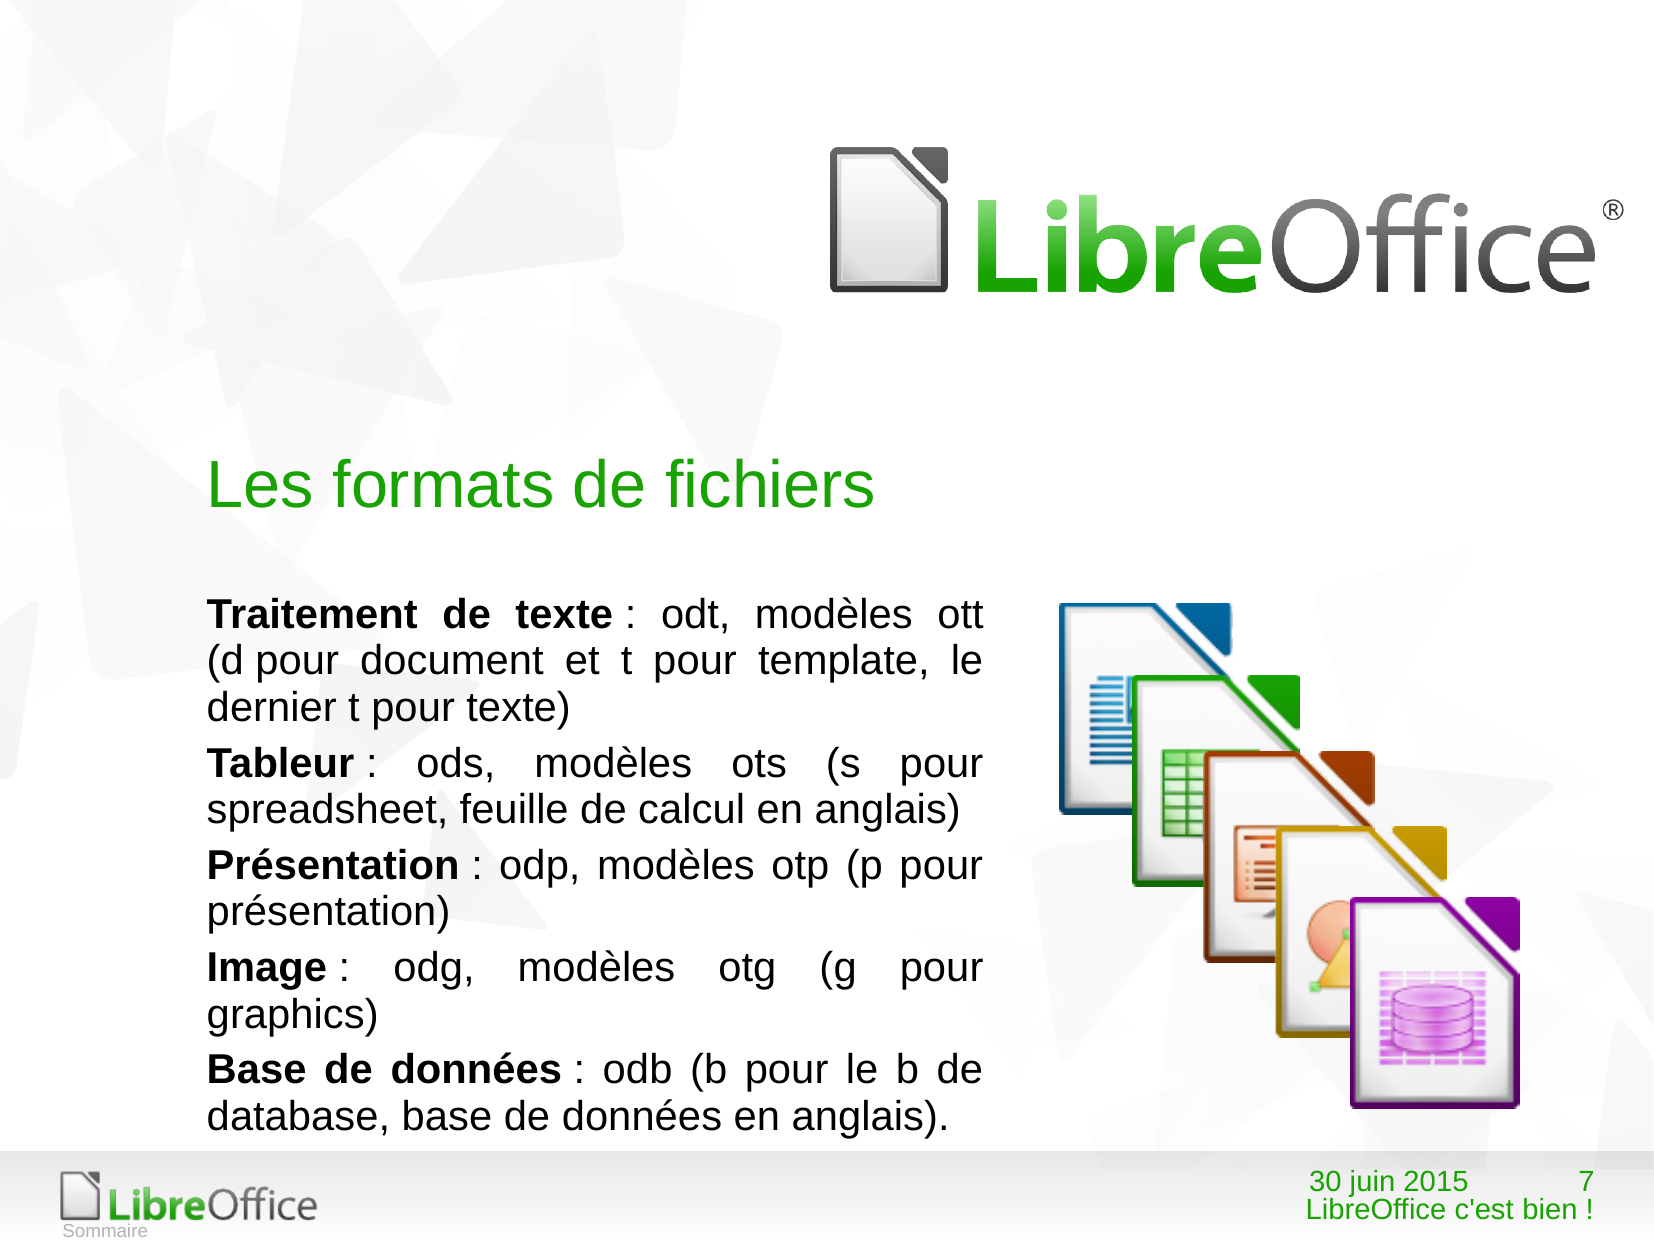

# Les formats de fichiers
Traitement de texte : odt, modèles ott (d pour document et t pour template, le dernier t pour texte)
Tableur : ods, modèles ots (s pour spreadsheet, feuille de calcul en anglais)
Présentation : odp, modèles otp (p pour présentation)
Image : odg, modèles otg (g pour graphics)
Base de données : odb (b pour le b de database, base de données en anglais).
30 juin 2015
7
LibreOffice c'est bien !